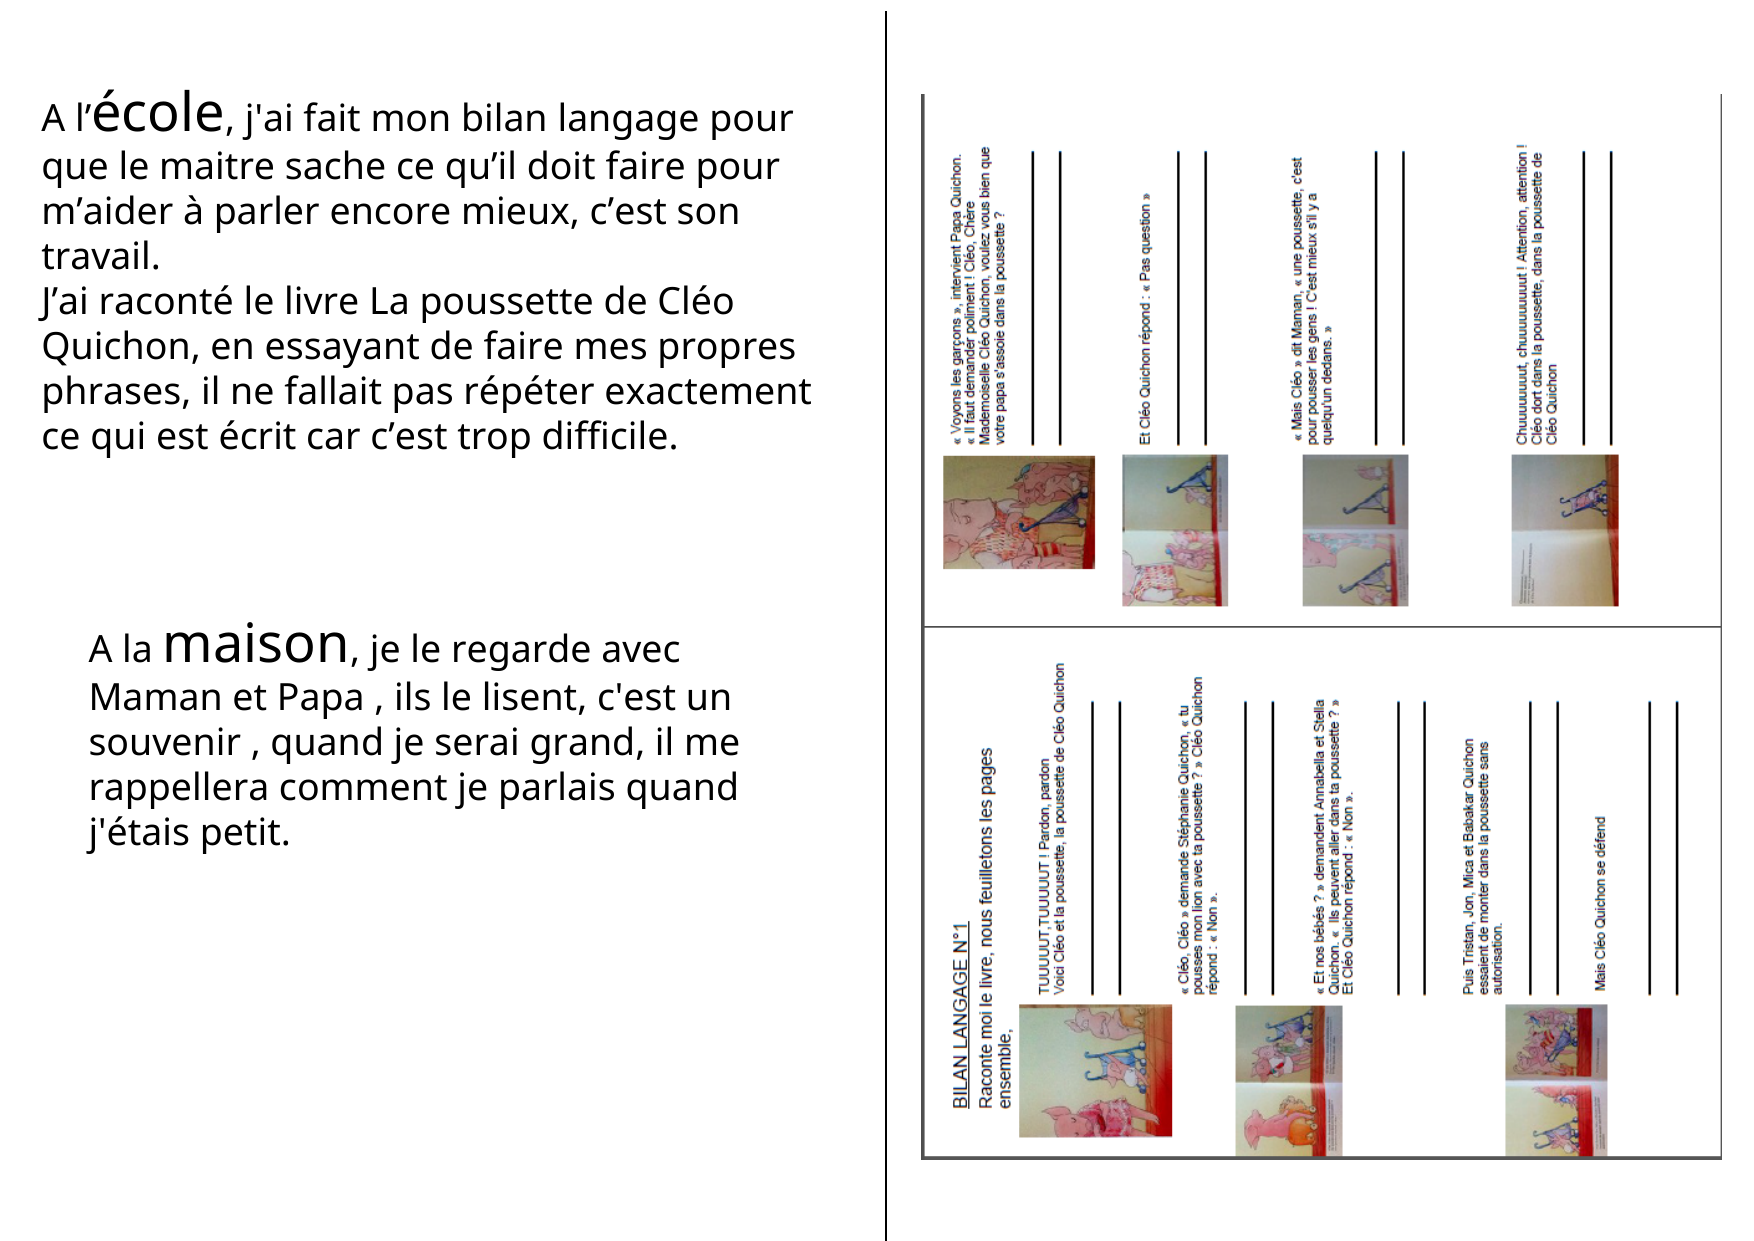

A l’école, j'ai fait mon bilan langage pour que le maitre sache ce qu’il doit faire pour
m’aider à parler encore mieux, c’est son travail.
J’ai raconté le livre La poussette de Cléo Quichon, en essayant de faire mes propres phrases, il ne fallait pas répéter exactement ce qui est écrit car c’est trop difficile.
A la maison, je le regarde avec Maman et Papa , ils le lisent, c'est un souvenir , quand je serai grand, il me rappellera comment je parlais quand j'étais petit.